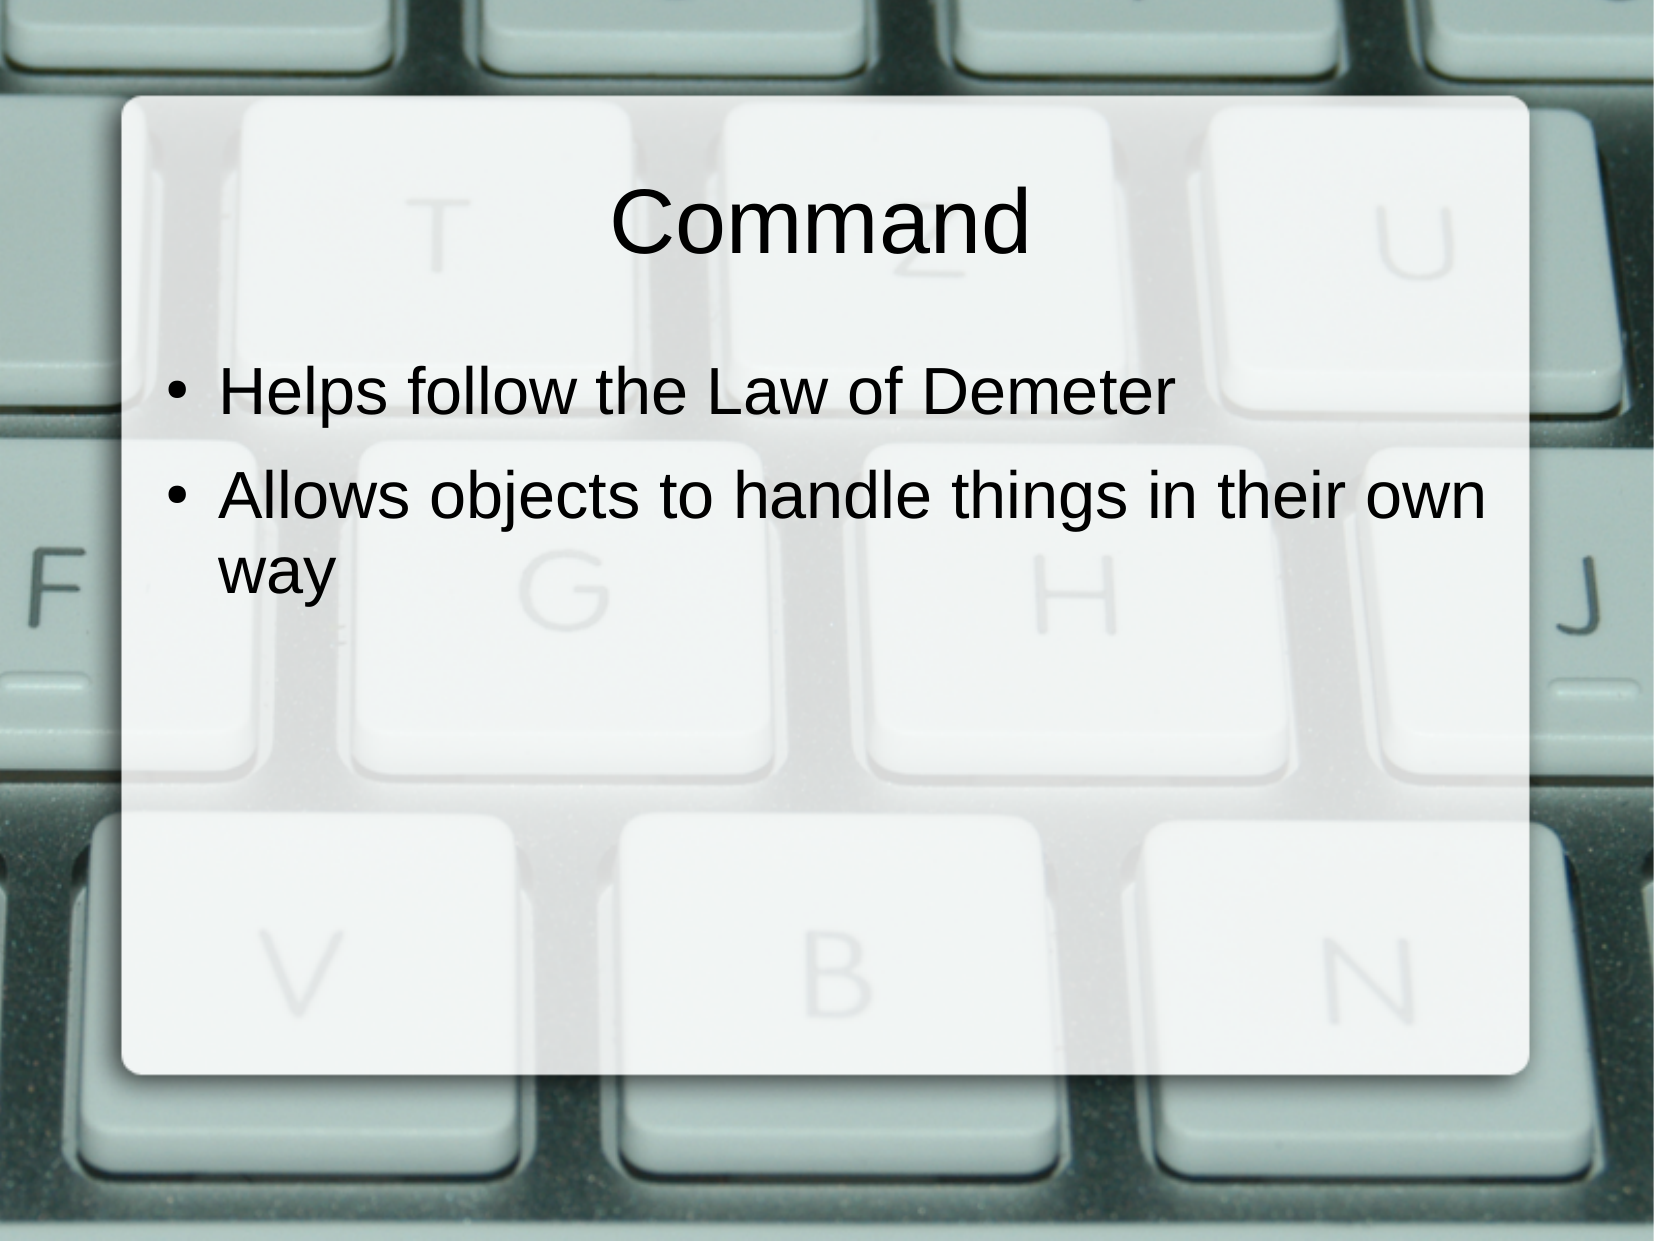

# Command
Helps follow the Law of Demeter
Allows objects to handle things in their own way